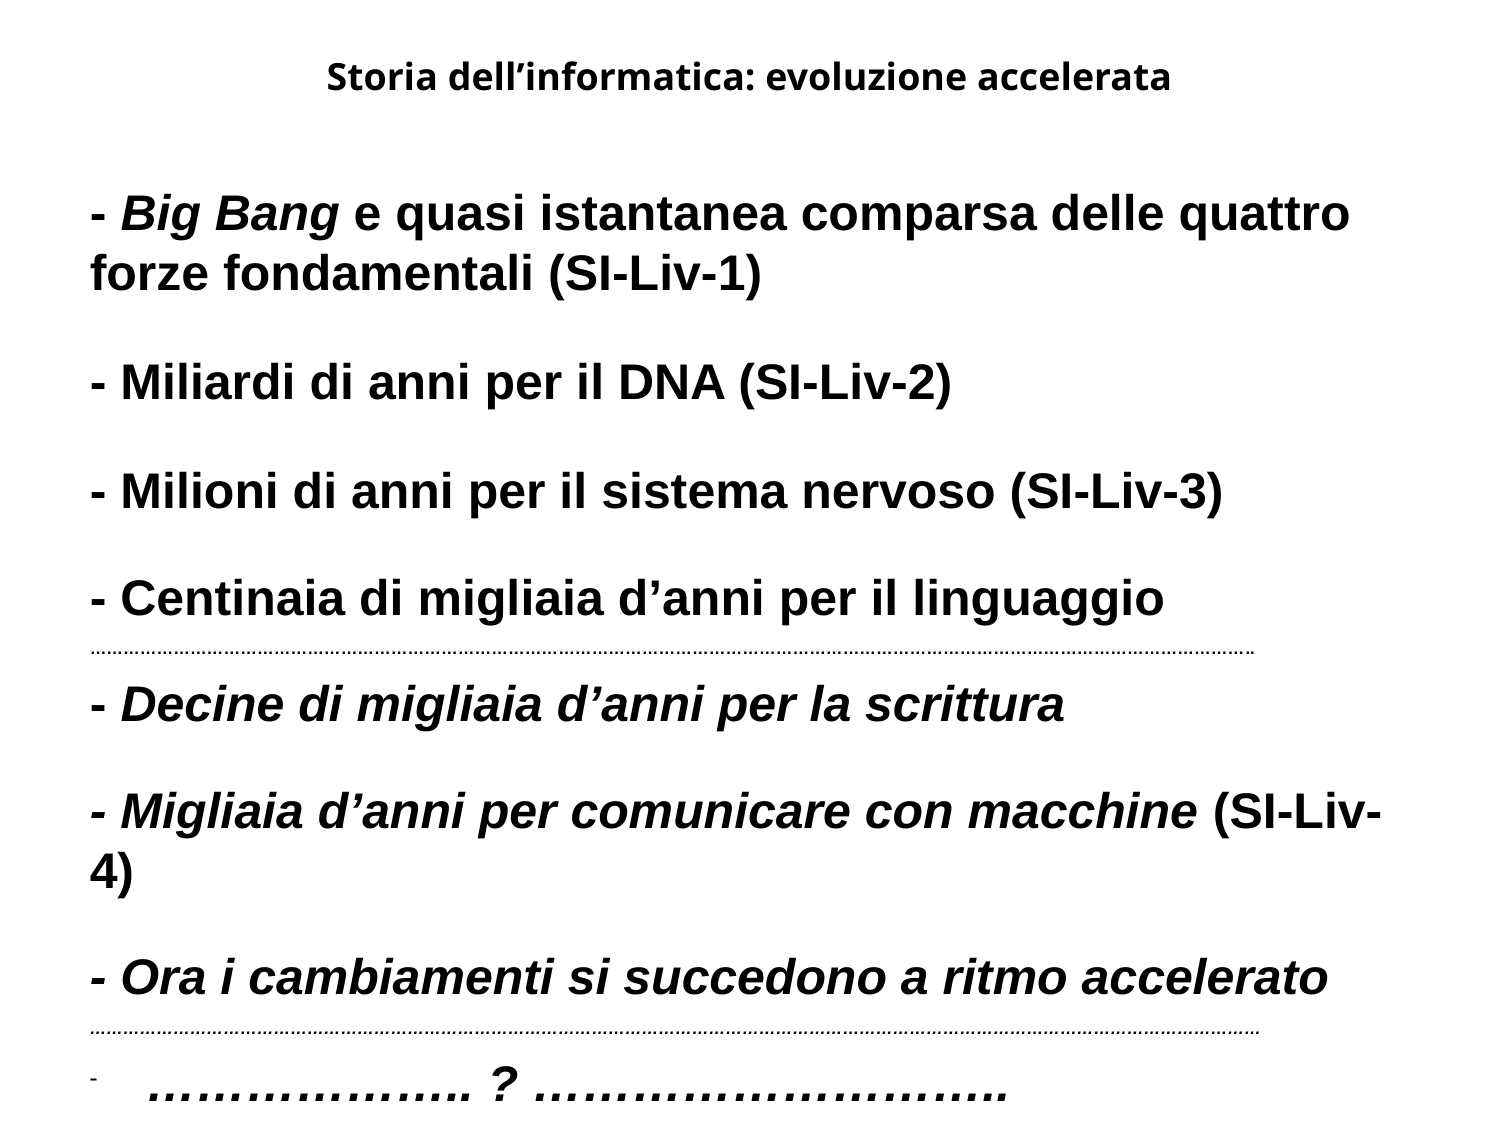

# Storia dell’informatica: evoluzione accelerata
- Big Bang e quasi istantanea comparsa delle quattro forze fondamentali (SI-Liv-1)
- Miliardi di anni per il DNA (SI-Liv-2)
- Milioni di anni per il sistema nervoso (SI-Liv-3)
- Centinaia di migliaia d’anni per il linguaggio
………………………………………………………………………………………………………………………………………………………………………………………..
- Decine di migliaia d’anni per la scrittura
- Migliaia d’anni per comunicare con macchine (SI-Liv-4)
- Ora i cambiamenti si succedono a ritmo accelerato
…………………………………………………………………………………………………………………………………………………………………………………………
……………….. ? ………………………..